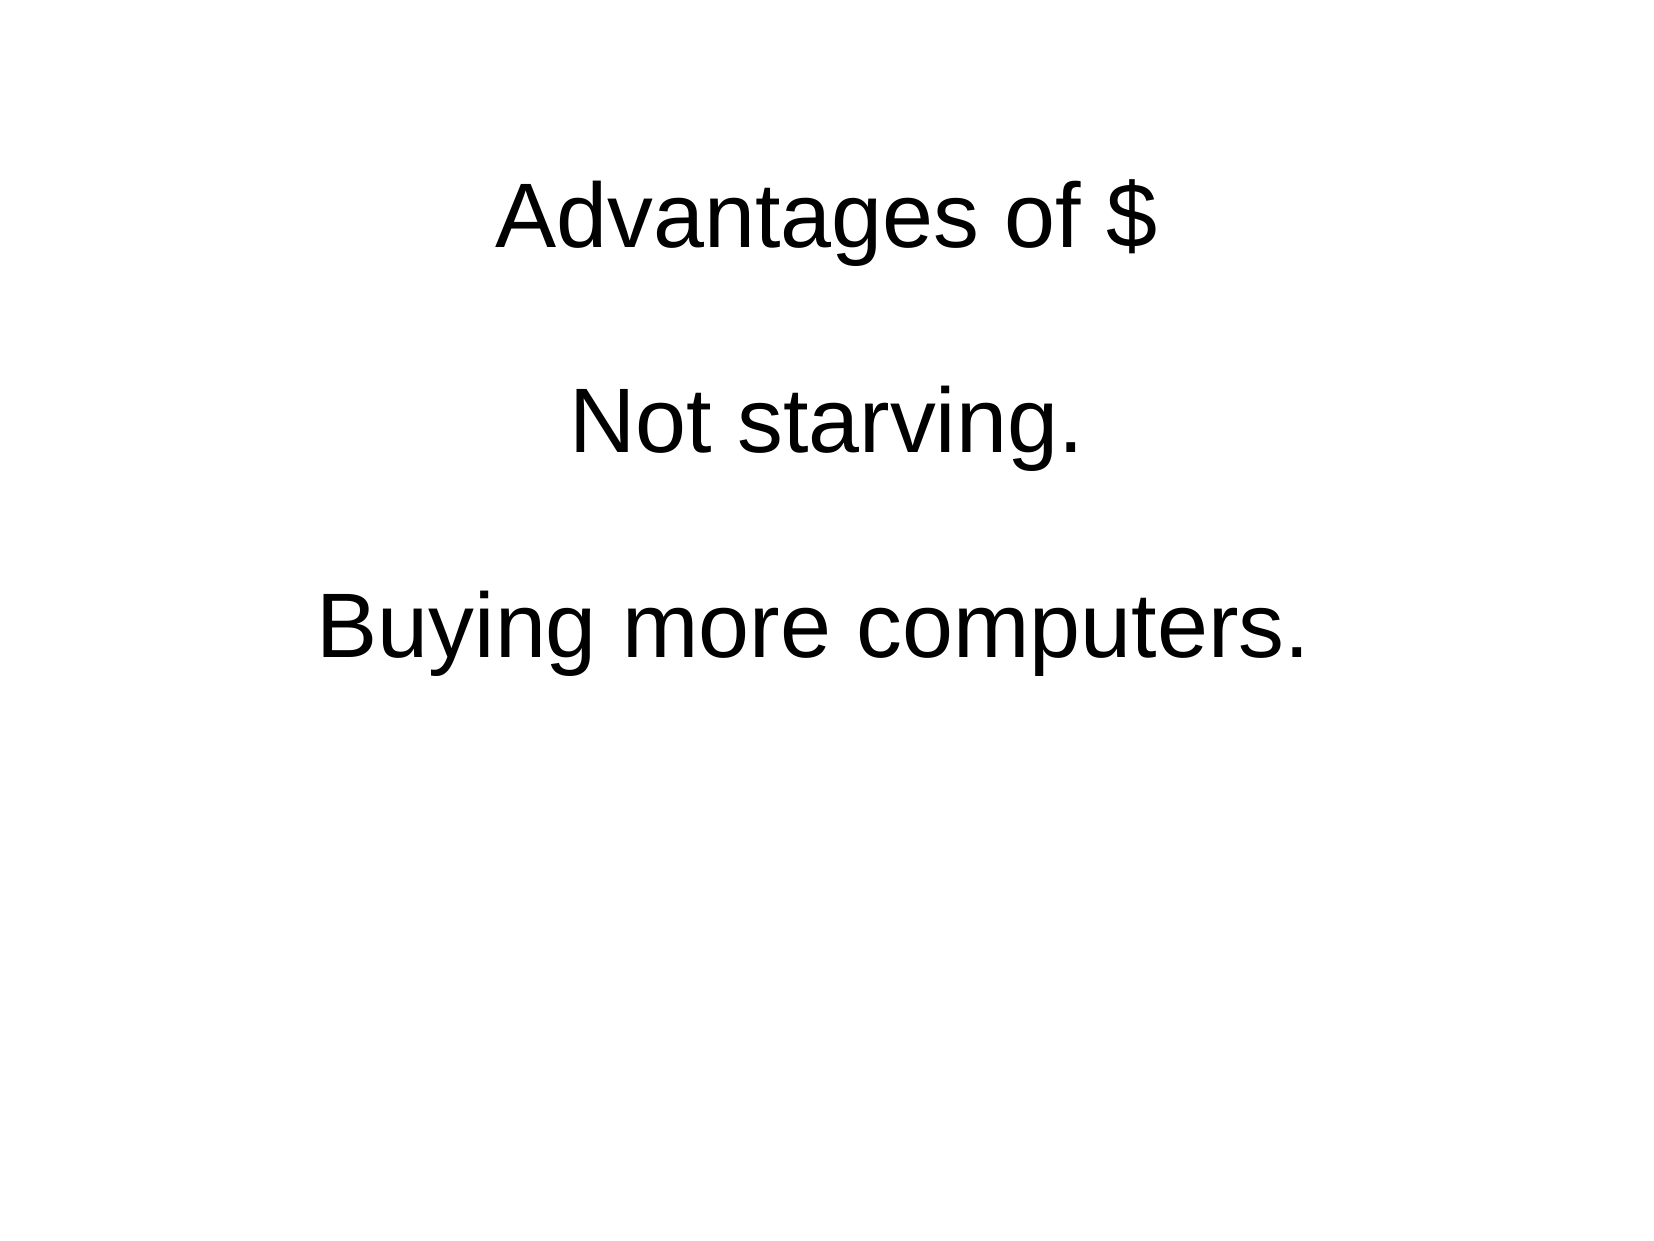

# Advantages of $ Not starving. Buying more computers.